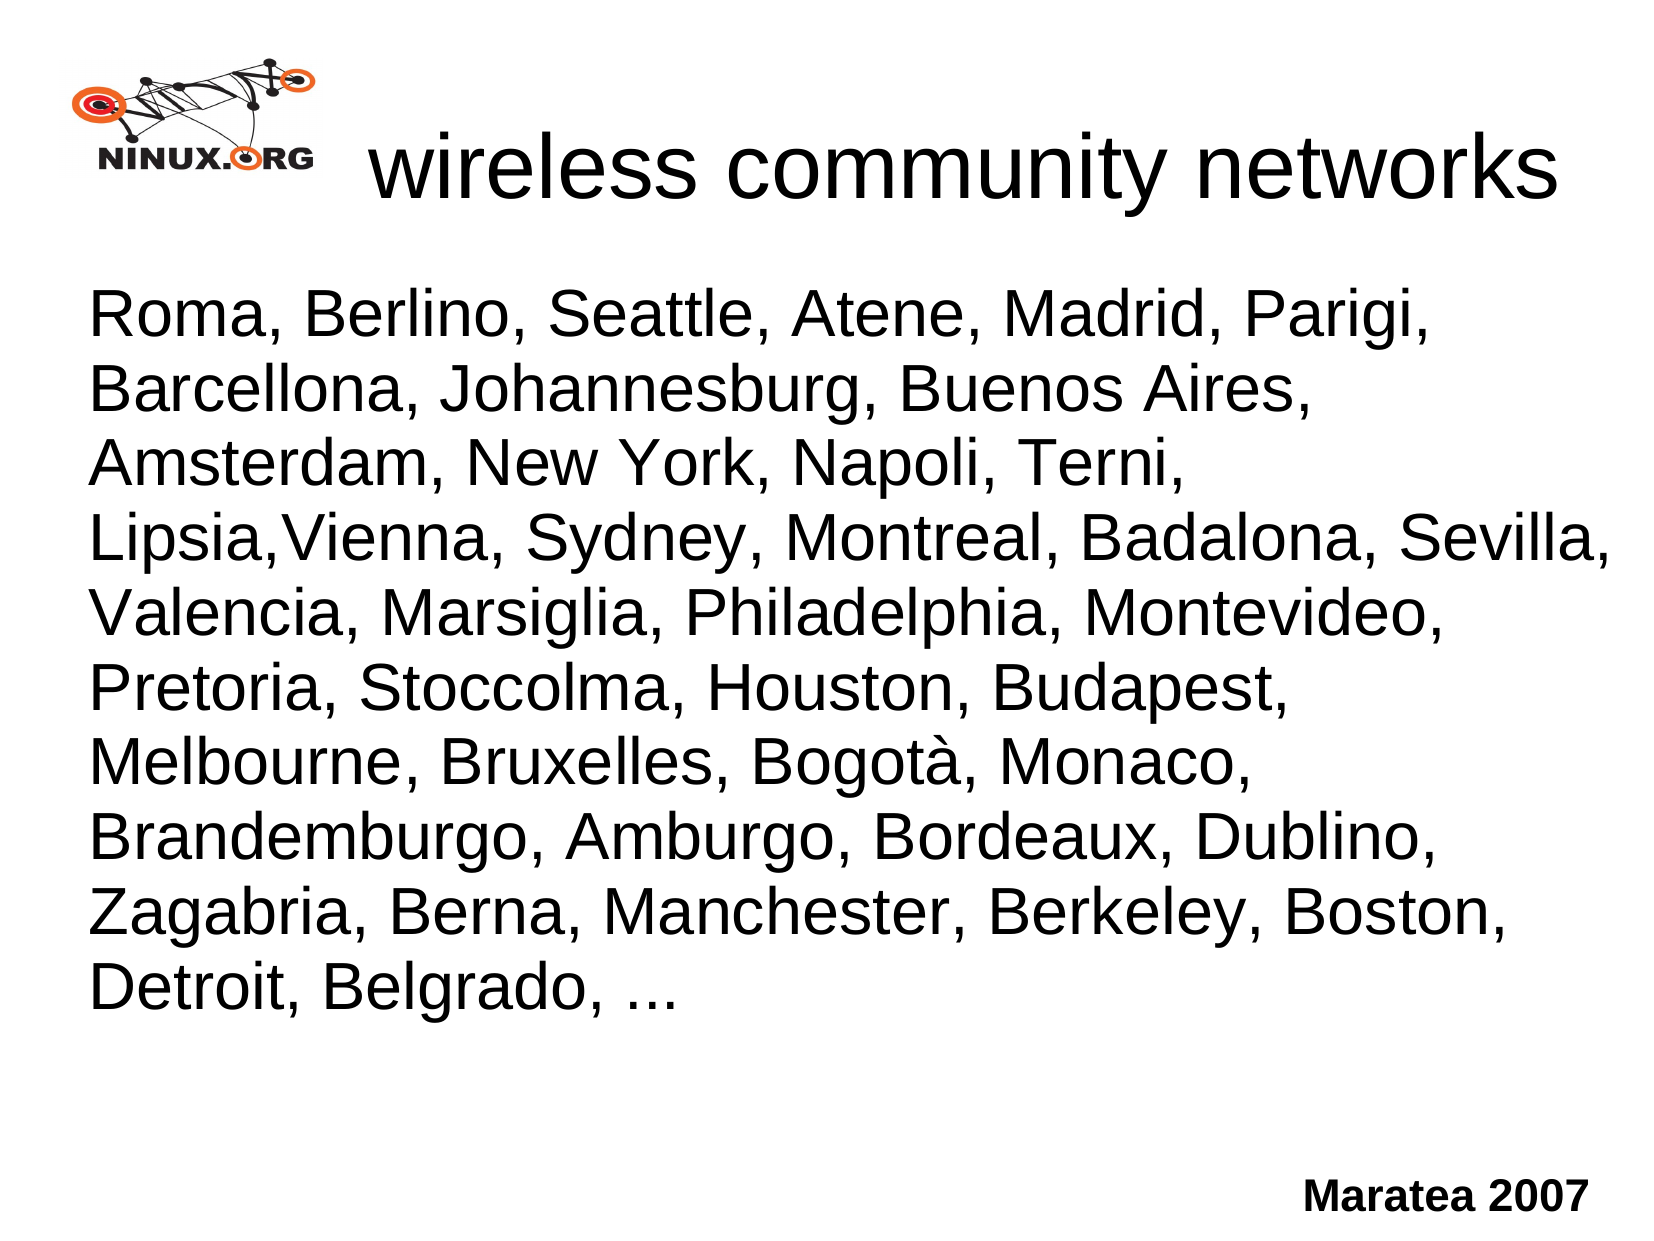

wireless community networks
# Roma, Berlino, Seattle, Atene, Madrid, Parigi, Barcellona, Johannesburg, Buenos Aires, Amsterdam, New York, Napoli, Terni, Lipsia,Vienna, Sydney, Montreal, Badalona, Sevilla, Valencia, Marsiglia, Philadelphia, Montevideo, Pretoria, Stoccolma, Houston, Budapest, Melbourne, Bruxelles, Bogotà, Monaco, Brandemburgo, Amburgo, Bordeaux, Dublino, Zagabria, Berna, Manchester, Berkeley, Boston, Detroit, Belgrado, ...
 Maratea 2007